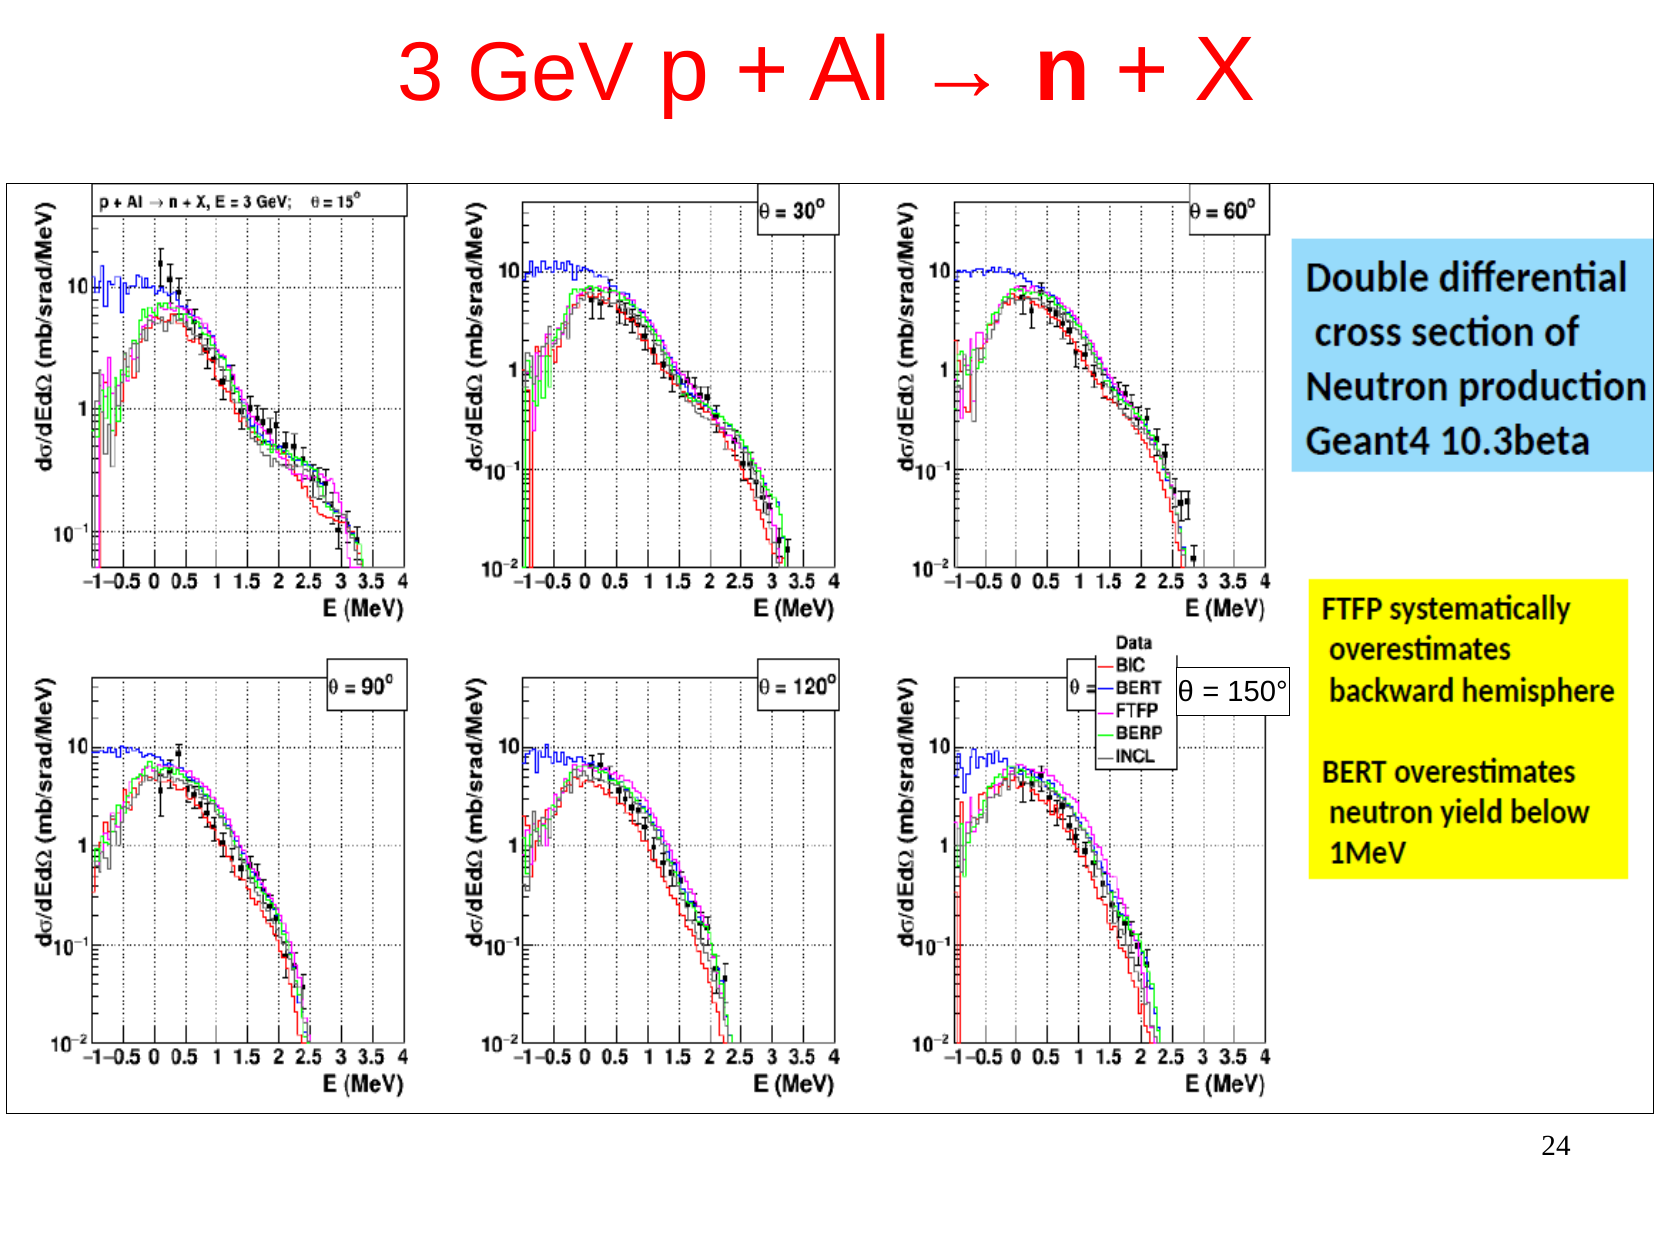

# 3 GeV p + Al → n + X
θ = 150°
24